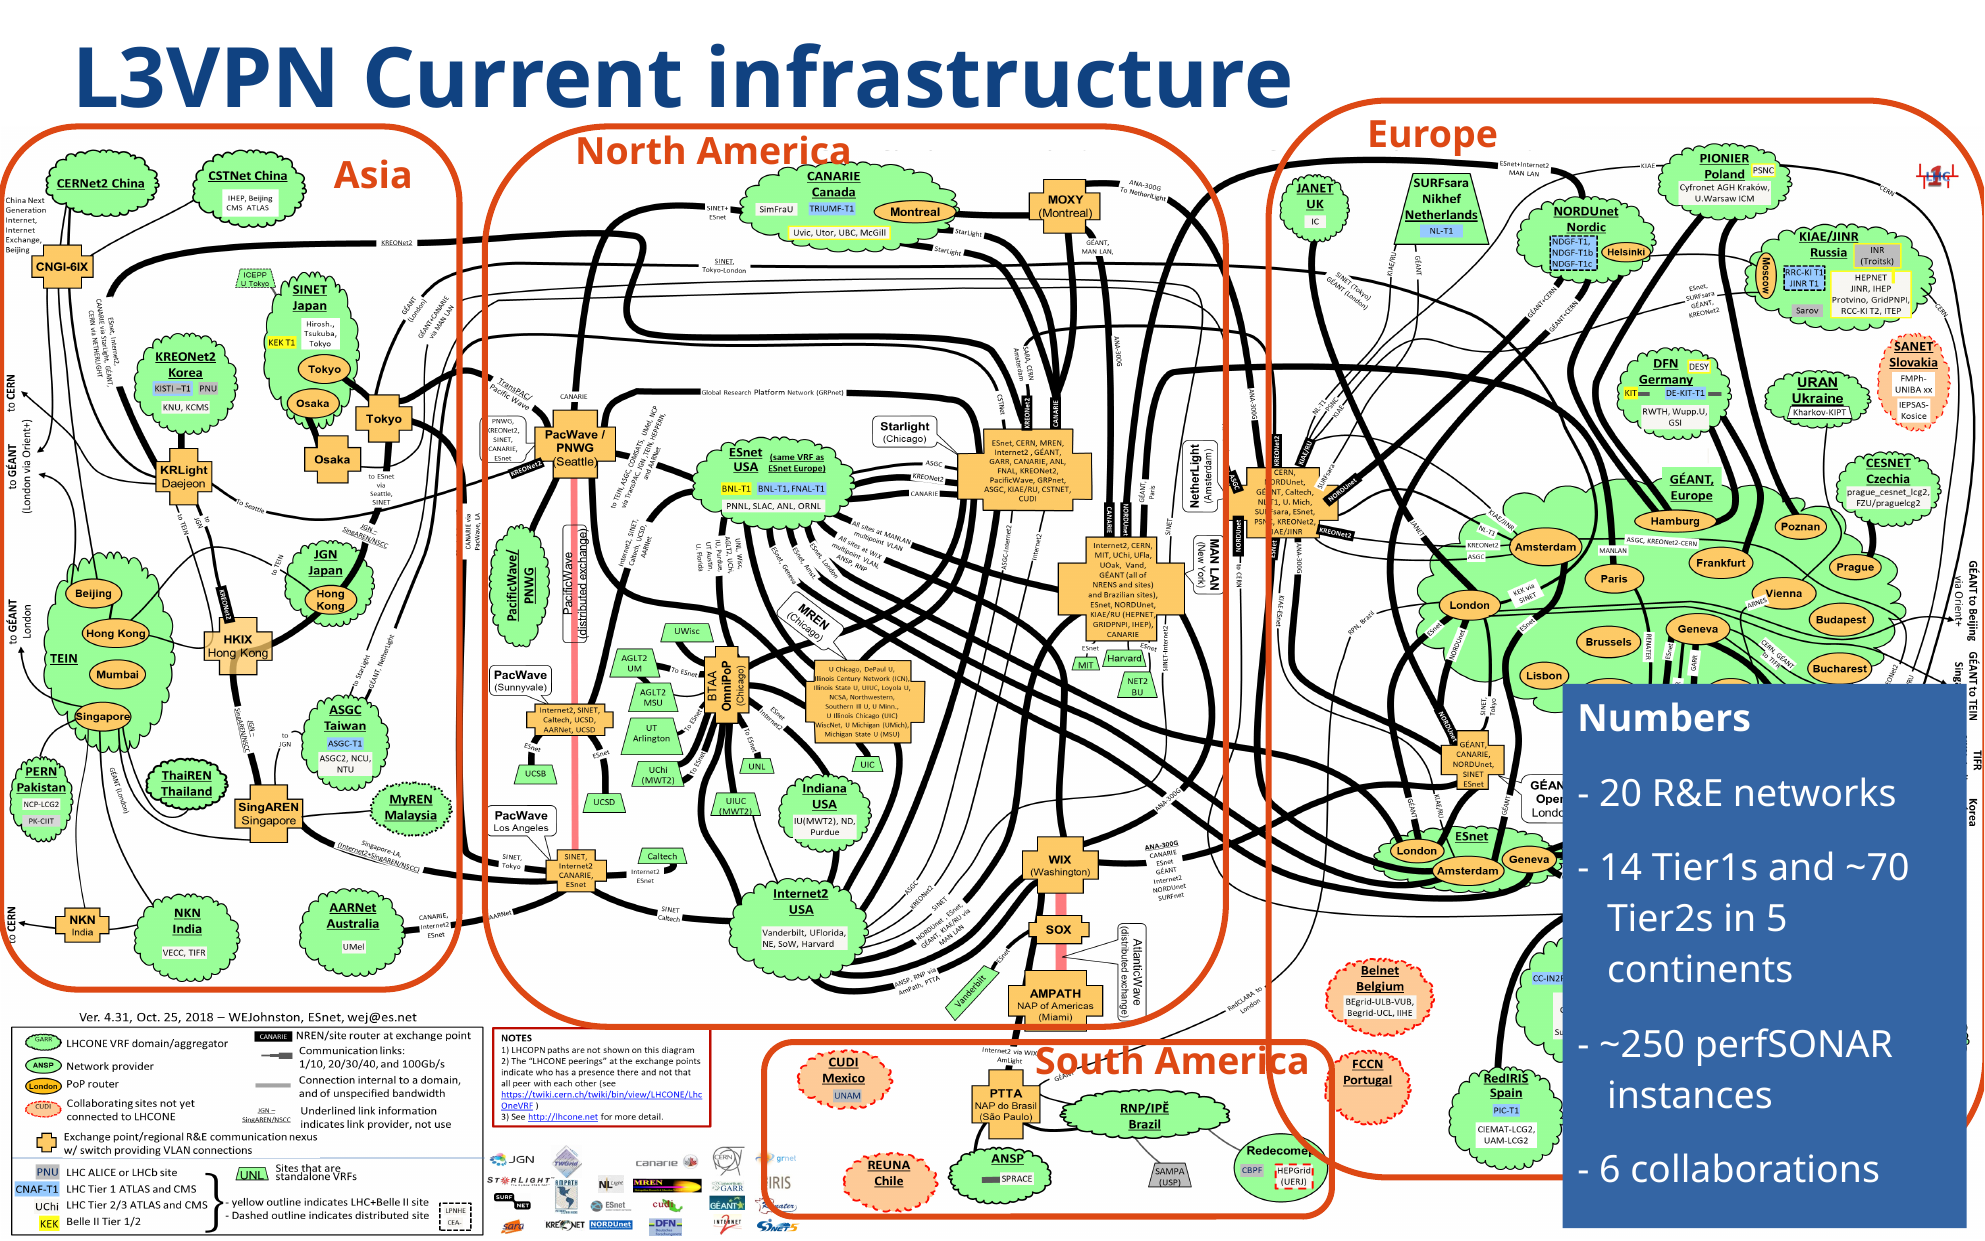

# L3VPN Current infrastructure
Europe
North America
Asia
Numbers
- 20 R&E networks
- 14 Tier1s and ~70 Tier2s in 5 continents
- ~250 perfSONAR instances
- 6 collaborations
South America